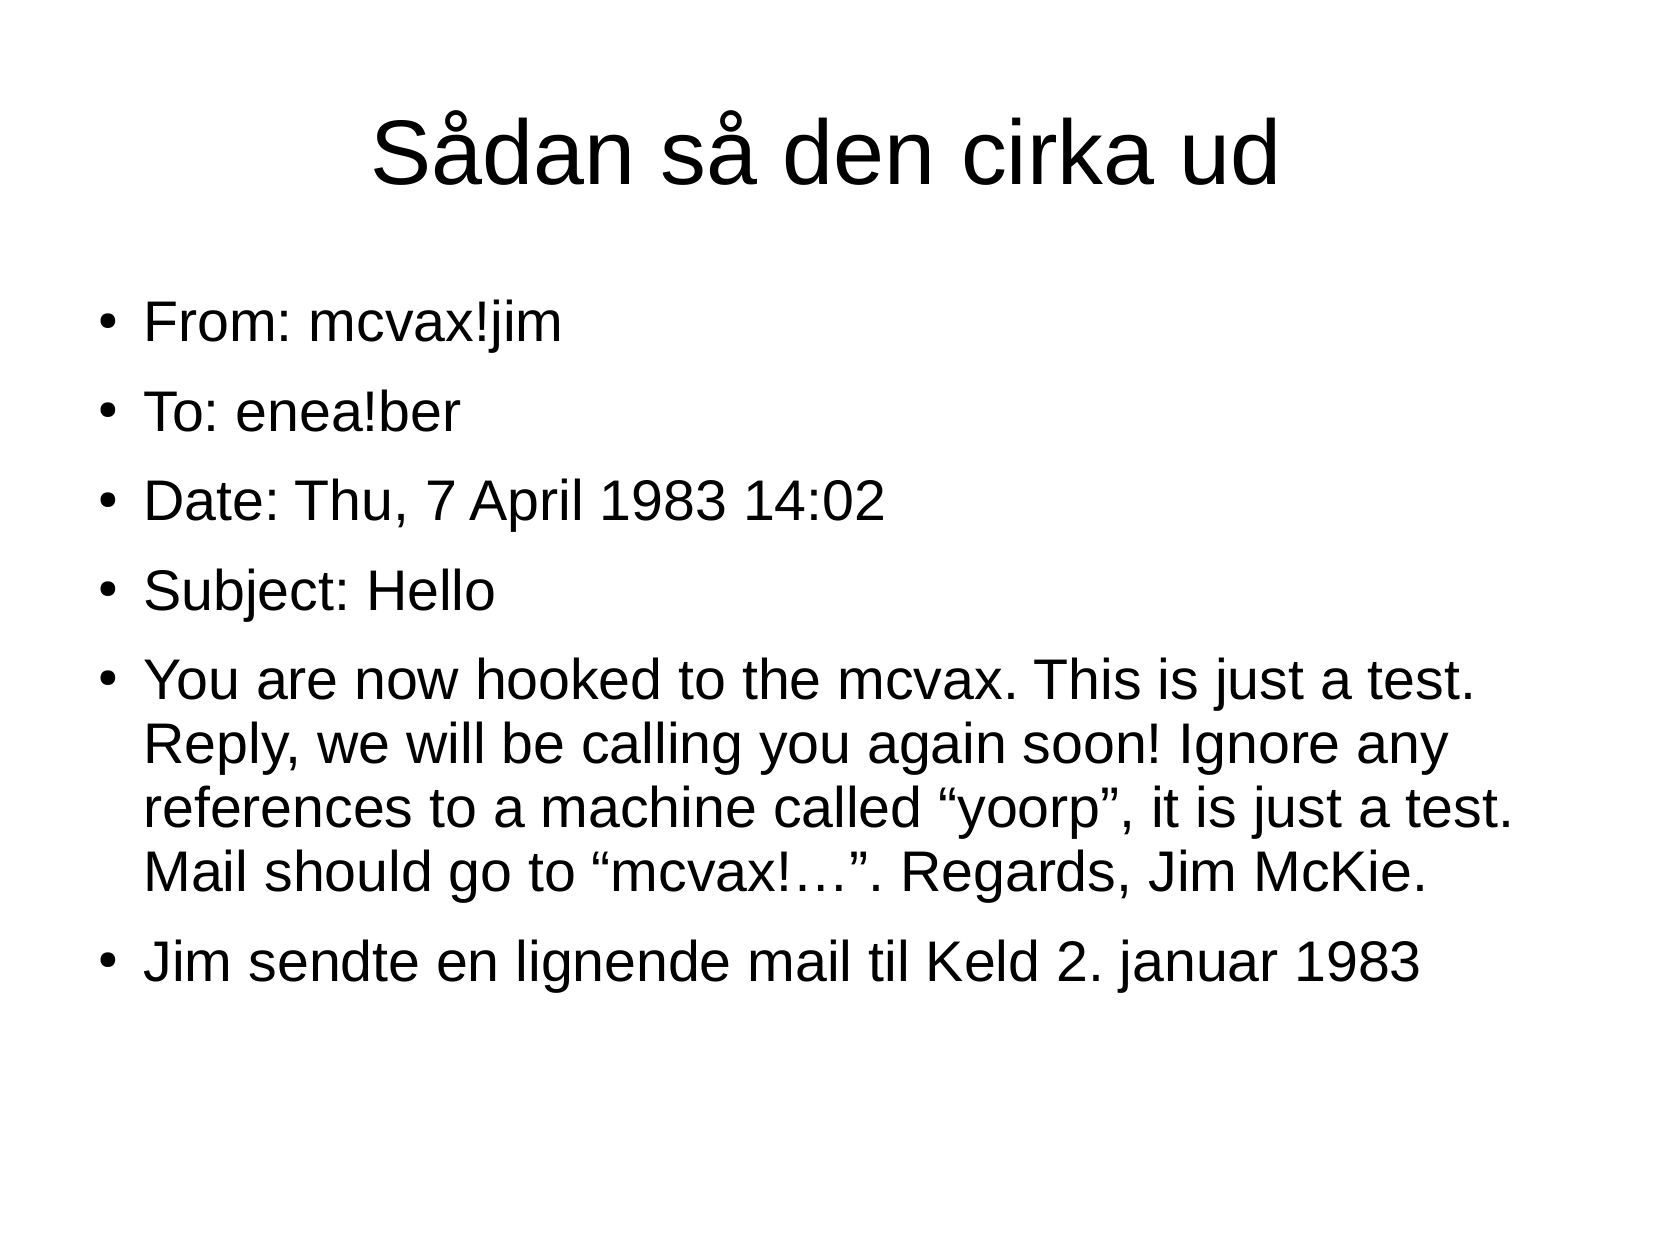

# Sådan så den cirka ud
From: mcvax!jim
To: enea!ber
Date: Thu, 7 April 1983 14:02
Subject: Hello
You are now hooked to the mcvax. This is just a test. Reply, we will be calling you again soon! Ignore any references to a machine called “yoorp”, it is just a test. Mail should go to “mcvax!…”. Regards, Jim McKie.
Jim sendte en lignende mail til Keld 2. januar 1983